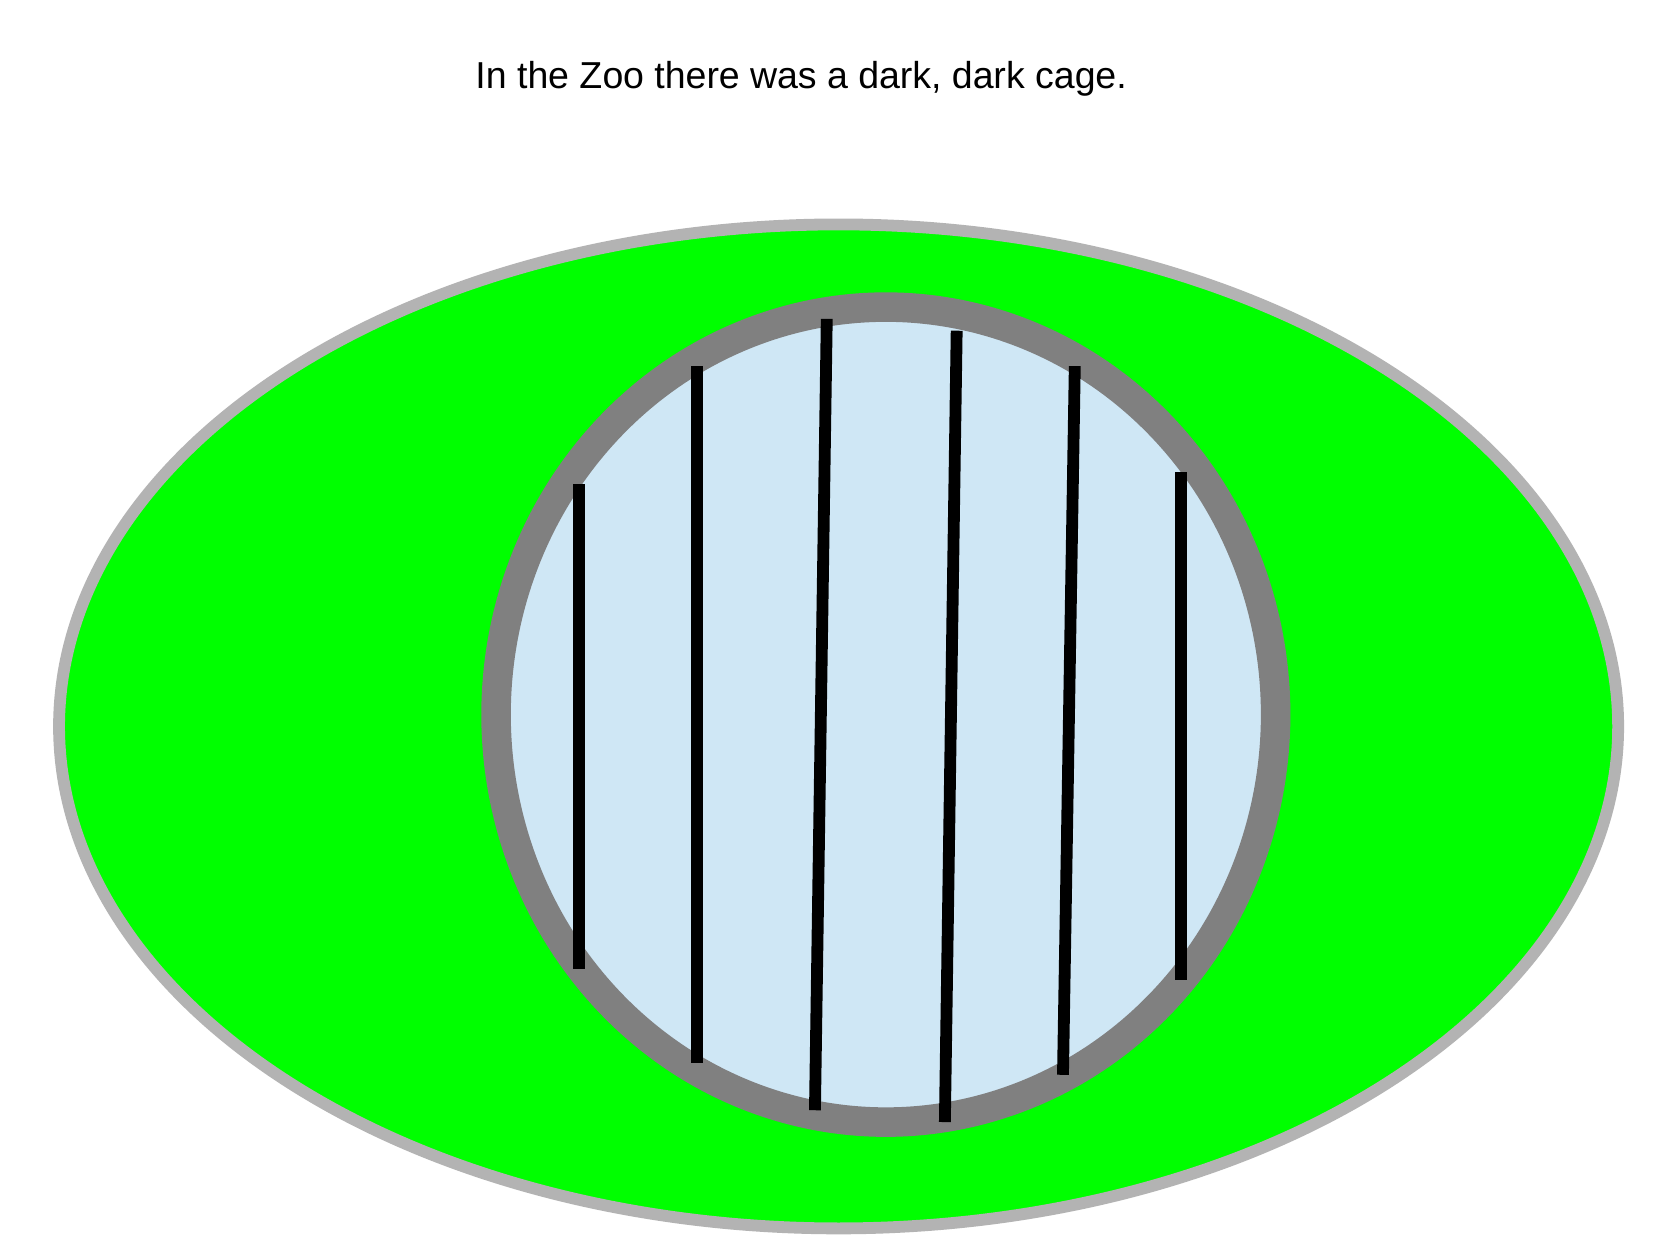

In the Zoo there was a dark, dark cage.